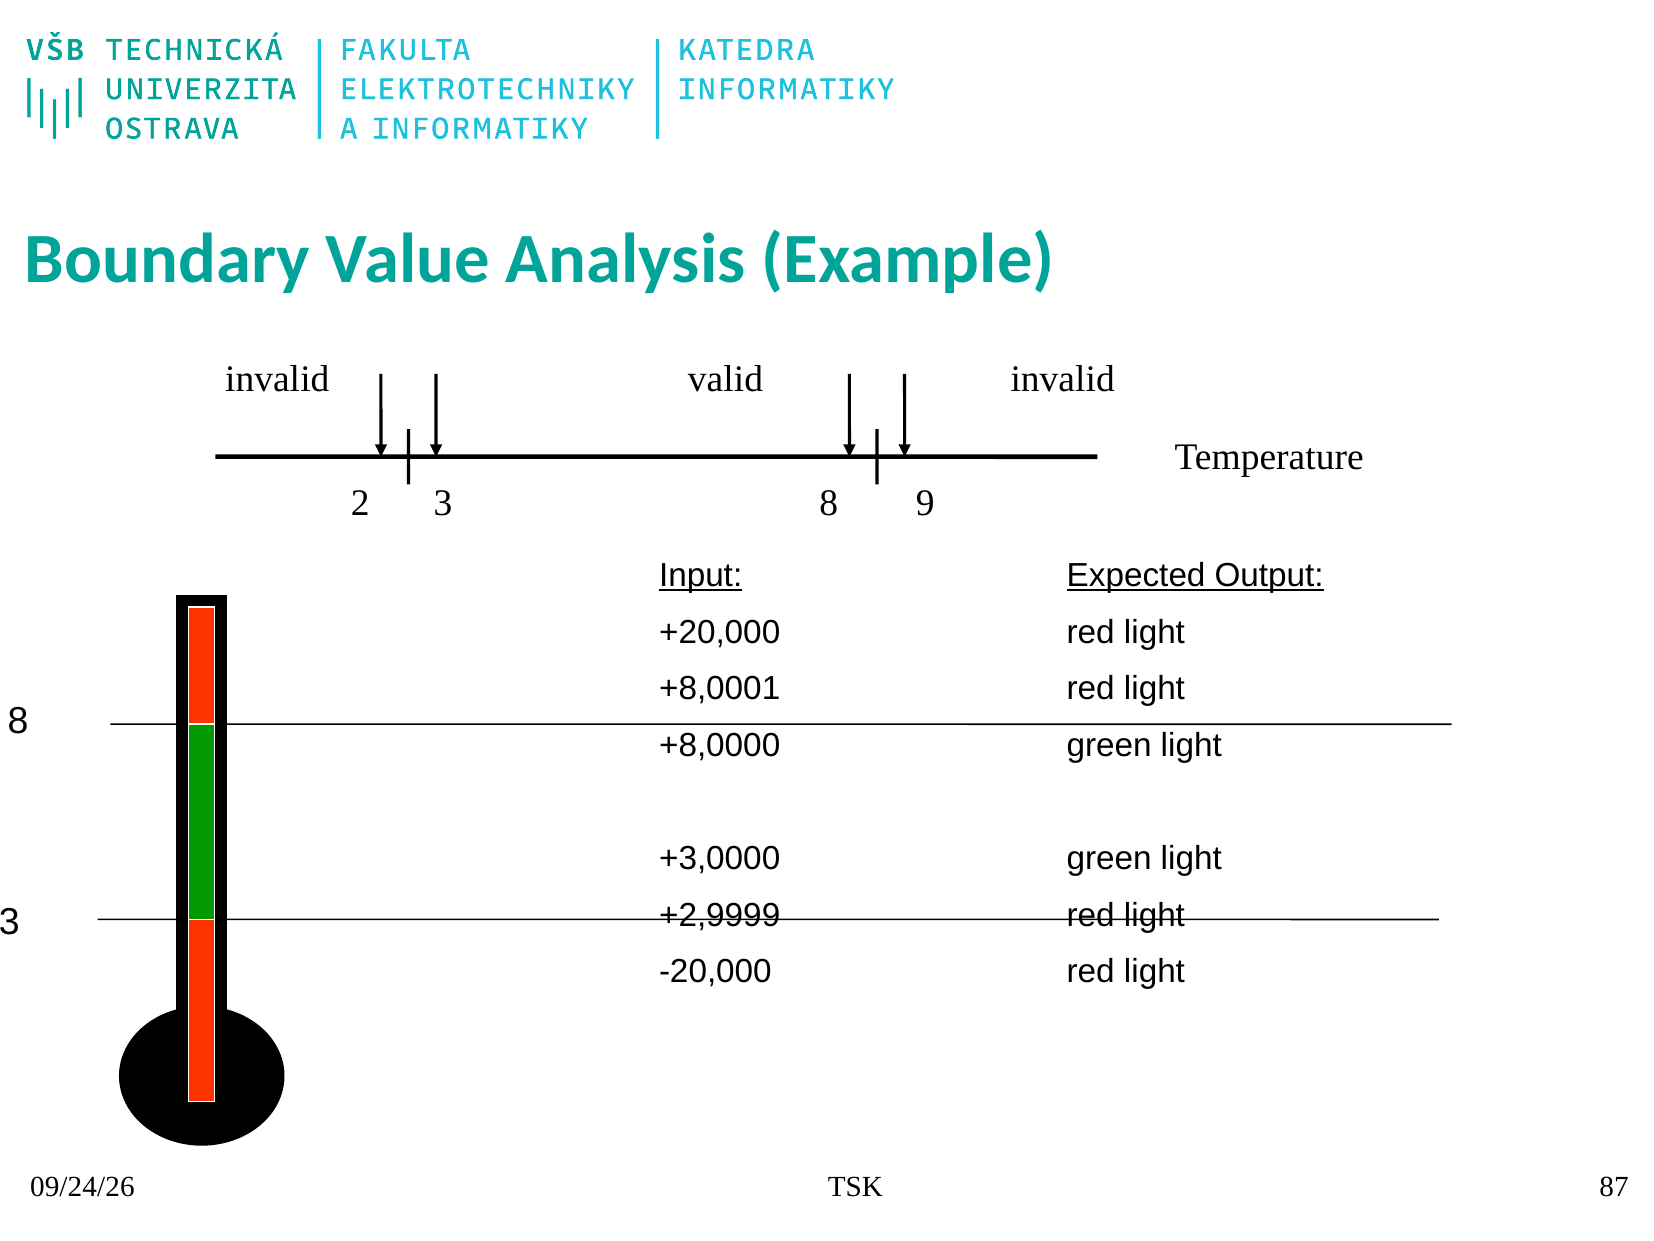

# Boundary Value Analysis (Example)
invalid
valid
invalid
Temperature
2
3
8
9
Input:
+20,000
+8,0001
+8,0000
+3,0000
+2,9999
-20,000
Expected Output:
red light
red light
green light
green light
red light
red light
8
3
TSK
87